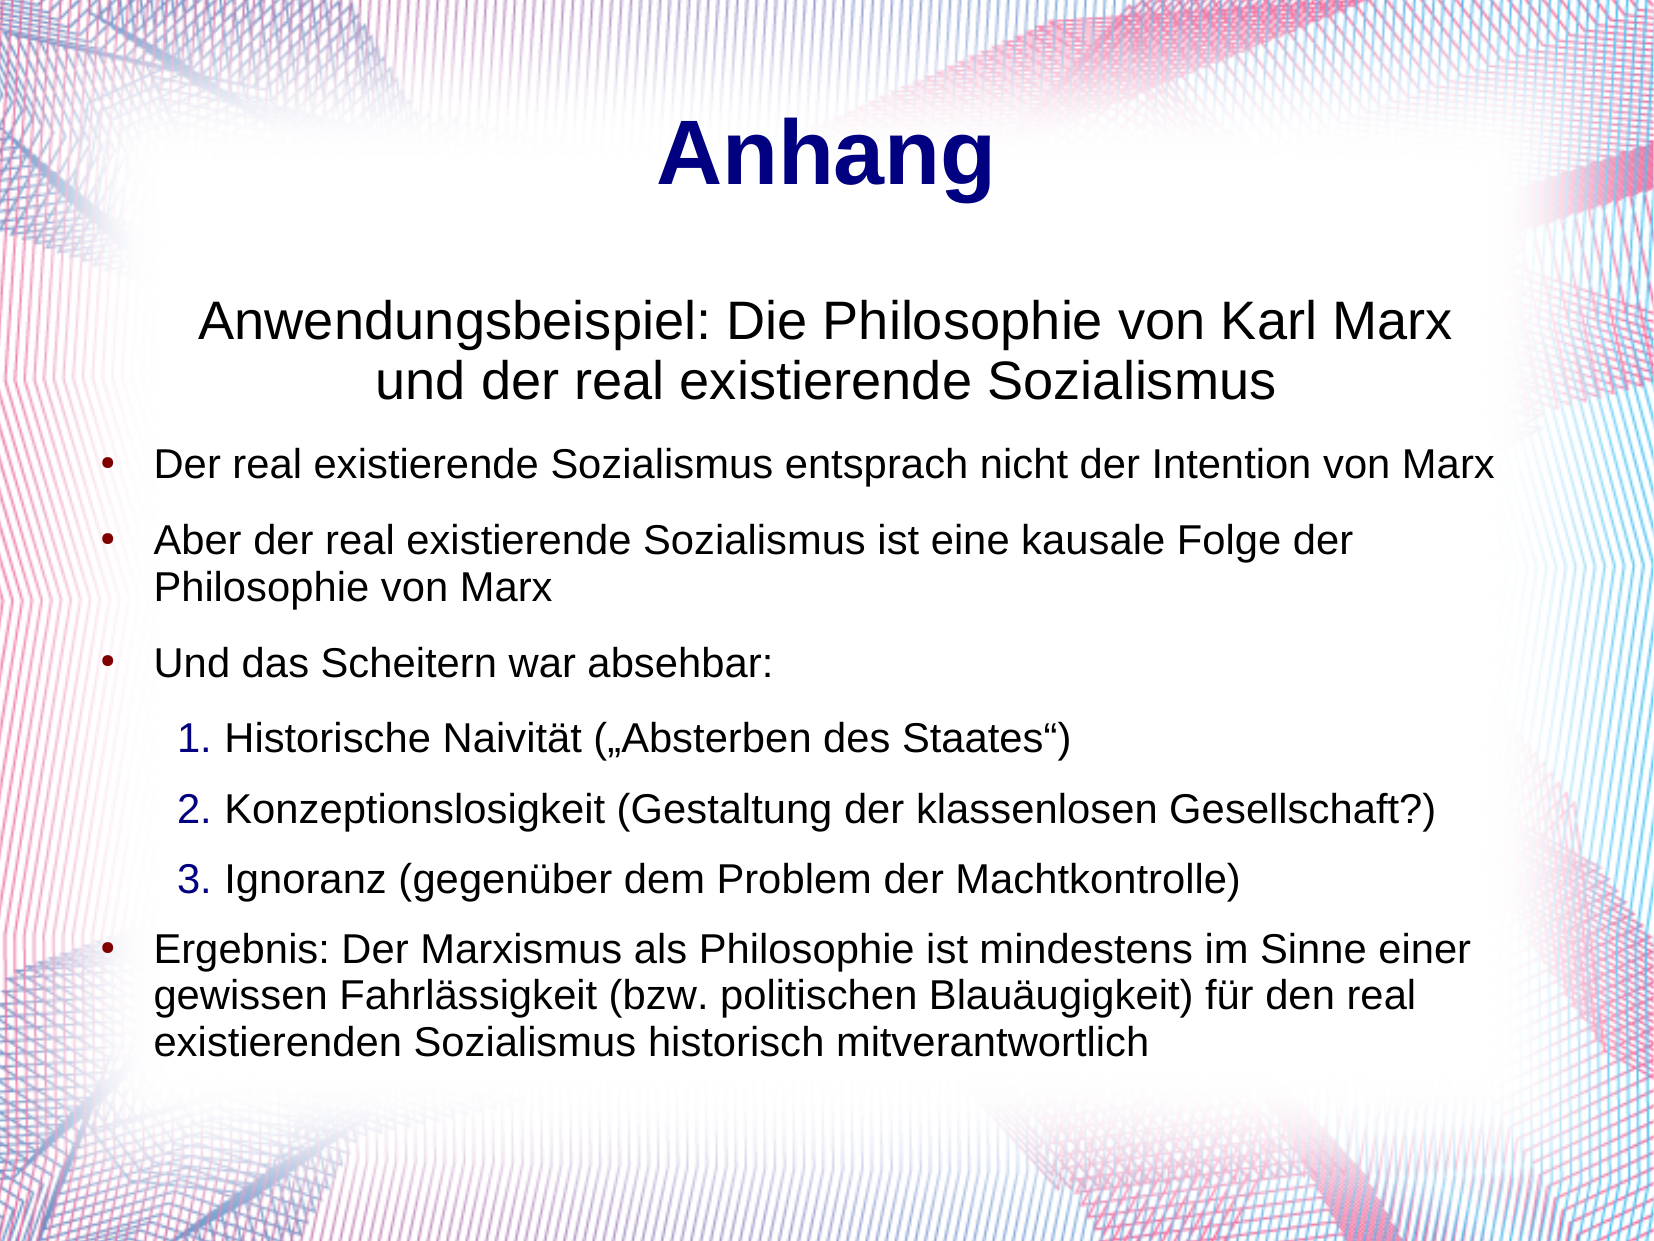

# Anhang
Anwendungsbeispiel: Die Philosophie von Karl Marx
und der real existierende Sozialismus
Der real existierende Sozialismus entsprach nicht der Intention von Marx
Aber der real existierende Sozialismus ist eine kausale Folge der Philosophie von Marx
Und das Scheitern war absehbar:
Historische Naivität („Absterben des Staates“)
Konzeptionslosigkeit (Gestaltung der klassenlosen Gesellschaft?)
Ignoranz (gegenüber dem Problem der Machtkontrolle)
Ergebnis: Der Marxismus als Philosophie ist mindestens im Sinne einer gewissen Fahrlässigkeit (bzw. politischen Blauäugigkeit) für den real existierenden Sozialismus historisch mitverantwortlich